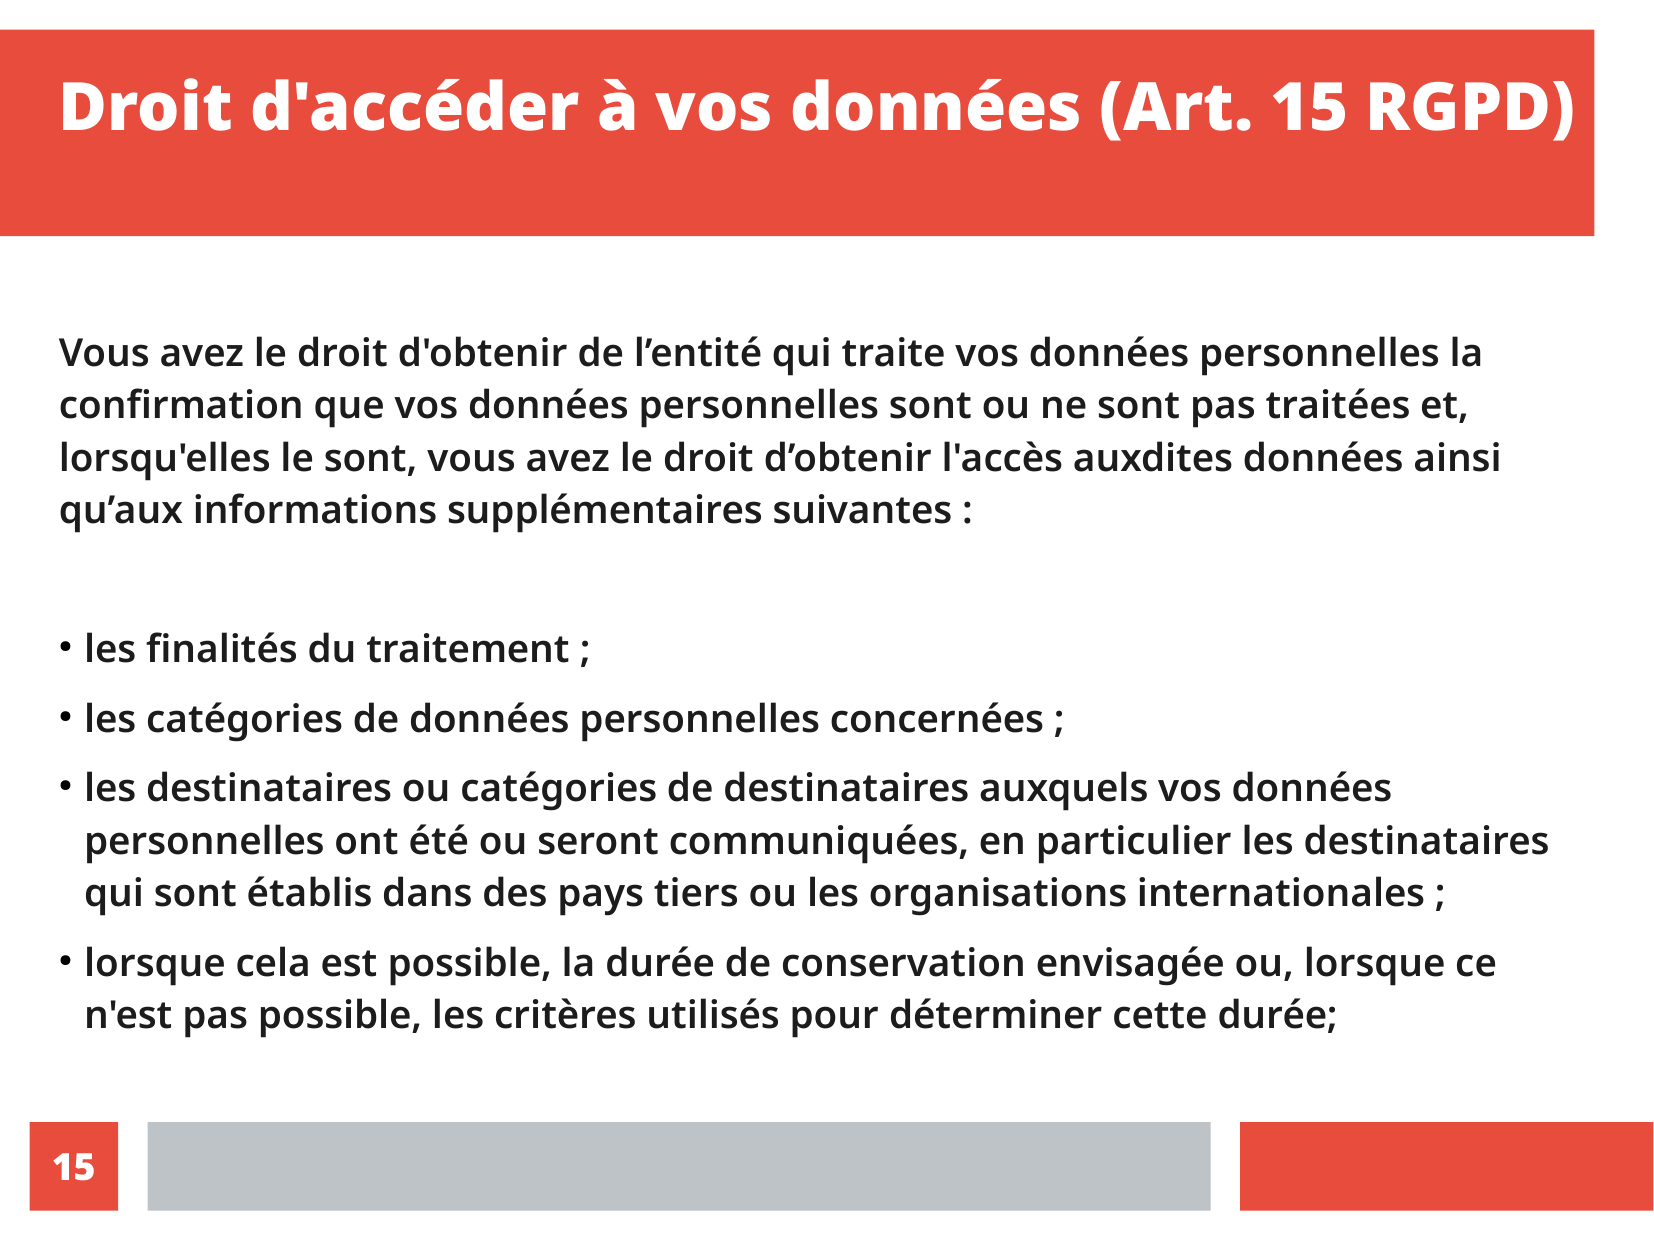

# Droit d'accéder à vos données (Art. 15 RGPD)
Vous avez le droit d'obtenir de l’entité qui traite vos données personnelles la confirmation que vos données personnelles sont ou ne sont pas traitées et, lorsqu'elles le sont, vous avez le droit d’obtenir l'accès auxdites données ainsi qu’aux informations supplémentaires suivantes :
les finalités du traitement ;
les catégories de données personnelles concernées ;
les destinataires ou catégories de destinataires auxquels vos données personnelles ont été ou seront communiquées, en particulier les destinataires qui sont établis dans des pays tiers ou les organisations internationales ;
lorsque cela est possible, la durée de conservation envisagée ou, lorsque ce n'est pas possible, les critères utilisés pour déterminer cette durée;
15